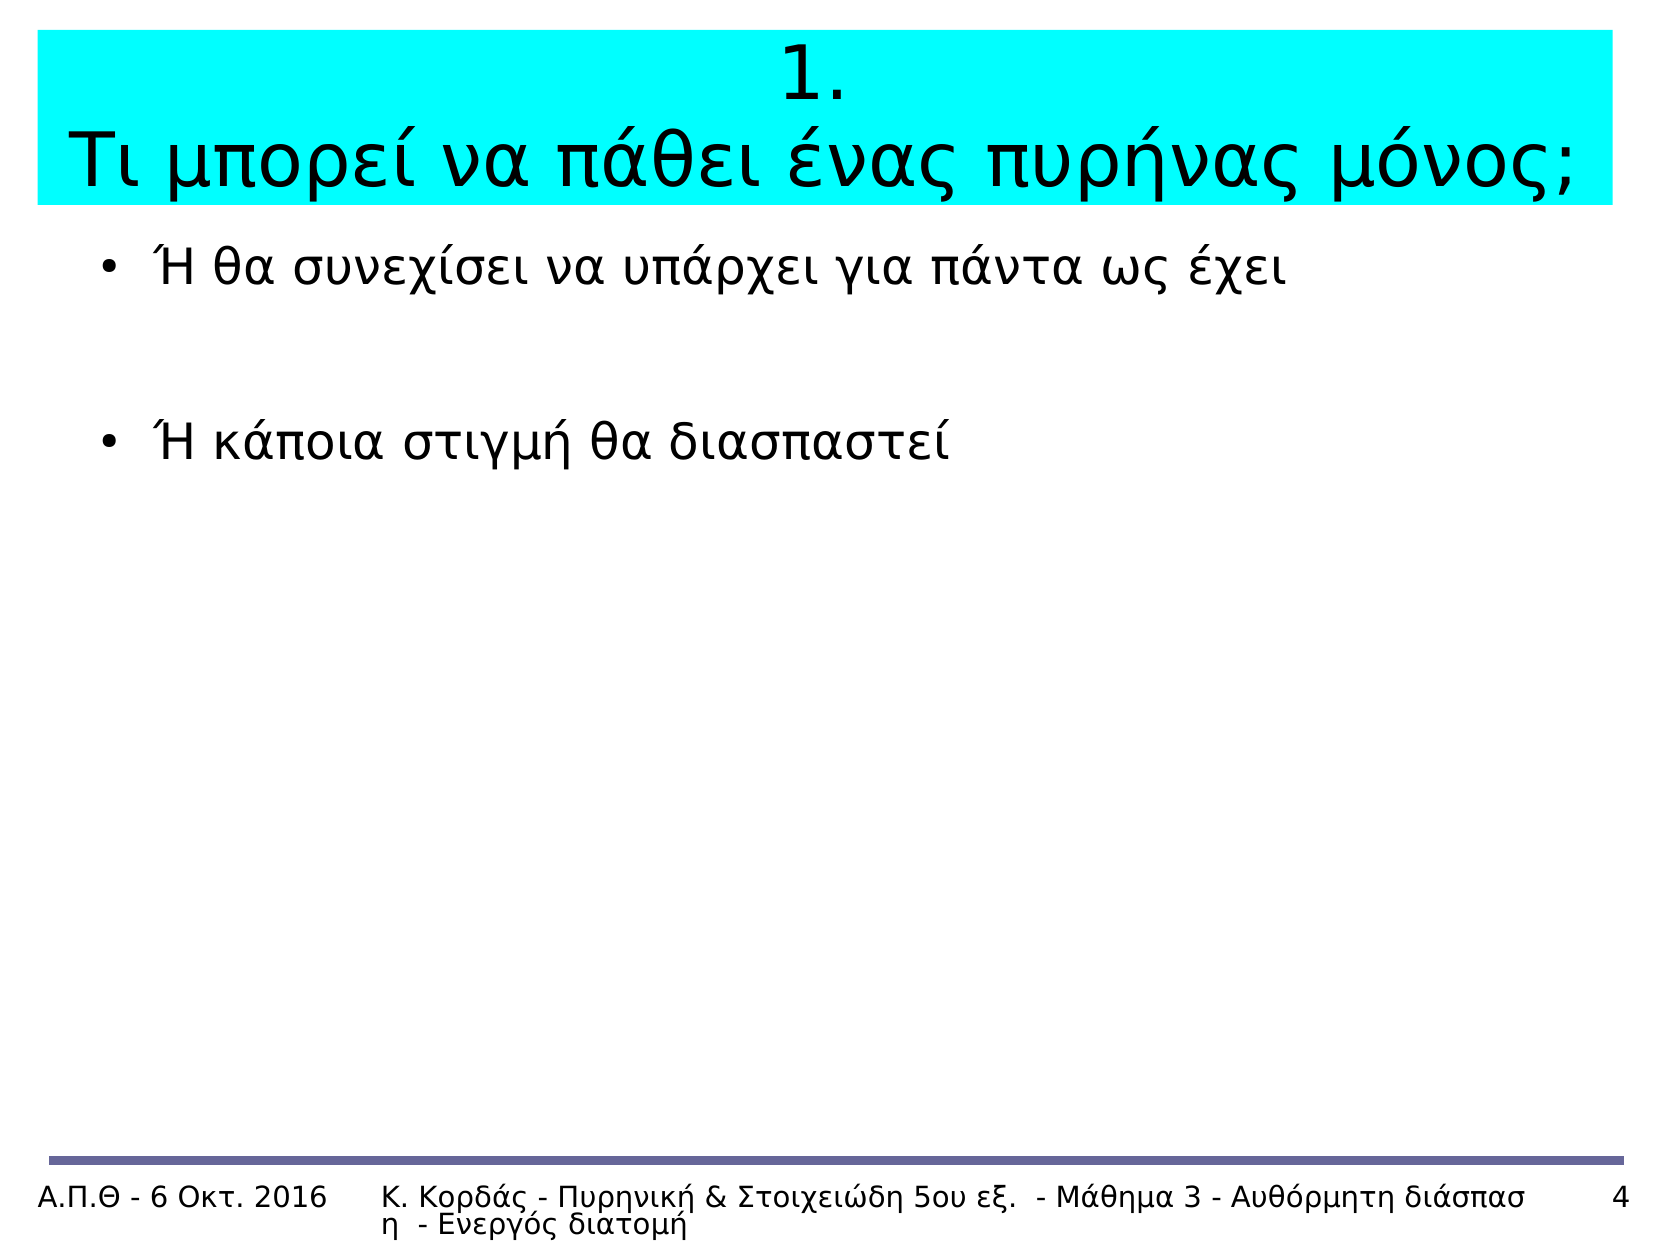

# 1. Τι μπορεί να πάθει ένας πυρήνας μόνος;
Ή θα συνεχίσει να υπάρχει για πάντα ως έχει
Ή κάποια στιγμή θα διασπαστεί
Α.Π.Θ - 6 Οκτ. 2016
Κ. Κορδάς - Πυρηνική & Στοιχειώδη 5ου εξ. - Μάθημα 3 - Αυθόρμητη διάσπαση - Ενεργός διατομή
4